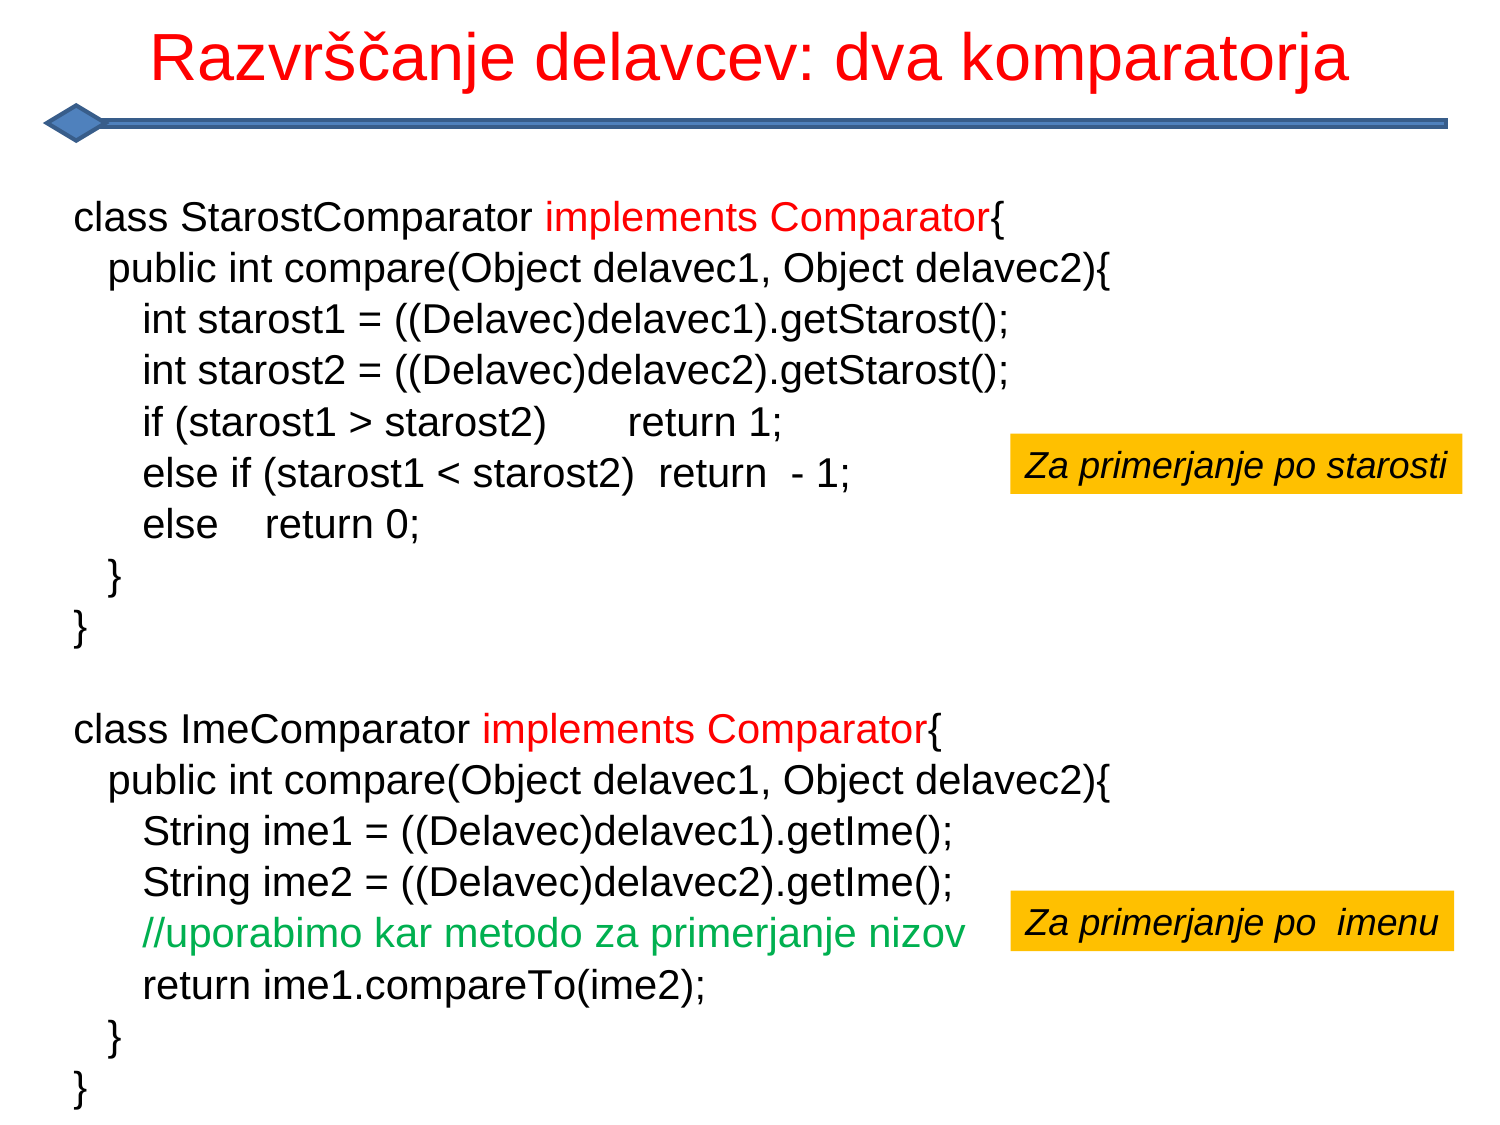

# Razvrščanje delavcev: dva komparatorja
class StarostComparator implements Comparator{
 public int compare(Object delavec1, Object delavec2){
 int starost1 = ((Delavec)delavec1).getStarost();
 int starost2 = ((Delavec)delavec2).getStarost();
 if (starost1 > starost2) return 1;
 else if (starost1 < starost2) return - 1;
 else return 0;
 }
}
class ImeComparator implements Comparator{
 public int compare(Object delavec1, Object delavec2){
 String ime1 = ((Delavec)delavec1).getIme();
 String ime2 = ((Delavec)delavec2).getIme();
 //uporabimo kar metodo za primerjanje nizov
 return ime1.compareTo(ime2);
 }
}
Za primerjanje po starosti
Za primerjanje po imenu